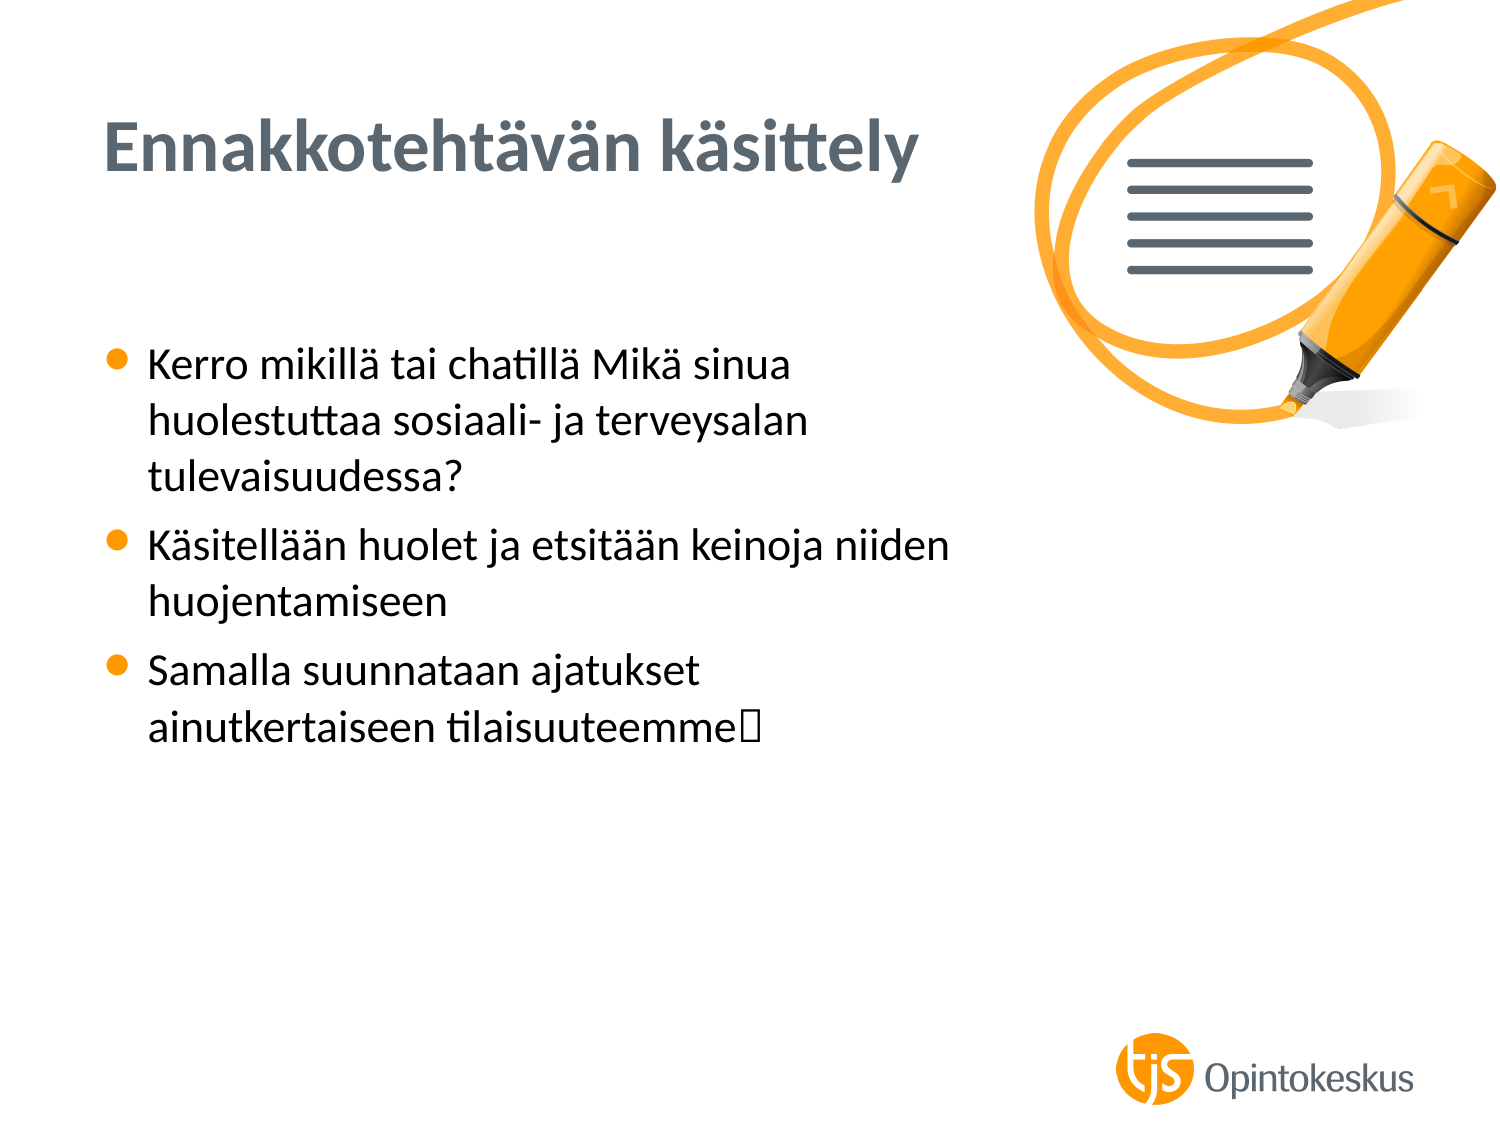

Ennakkotehtävän käsittely
# Kerro mikillä tai chatillä Mikä sinua huolestuttaa sosiaali- ja terveysalan tulevaisuudessa?
Käsitellään huolet ja etsitään keinoja niiden huojentamiseen
Samalla suunnataan ajatukset ainutkertaiseen tilaisuuteemme